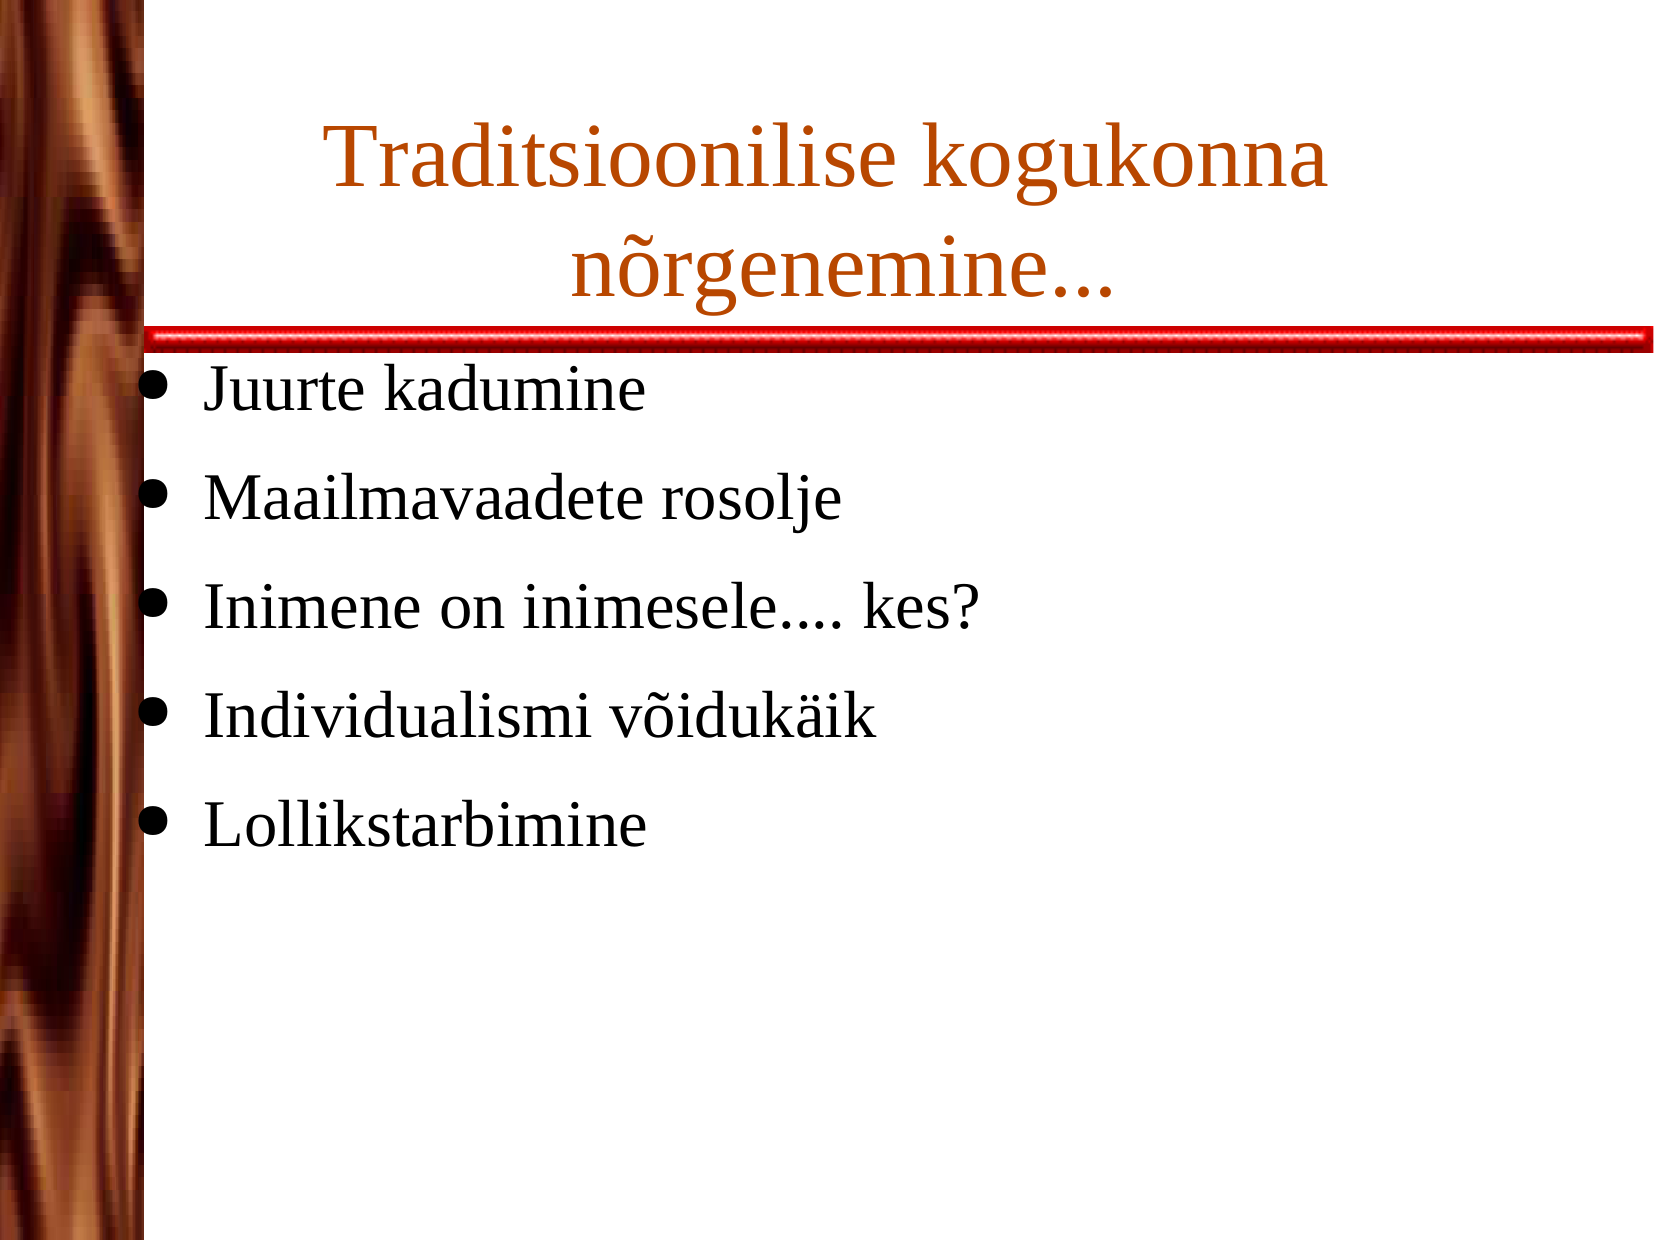

# Traditsioonilise kogukonna nõrgenemine...
Juurte kadumine
Maailmavaadete rosolje
Inimene on inimesele.... kes?
Individualismi võidukäik
Lollikstarbimine